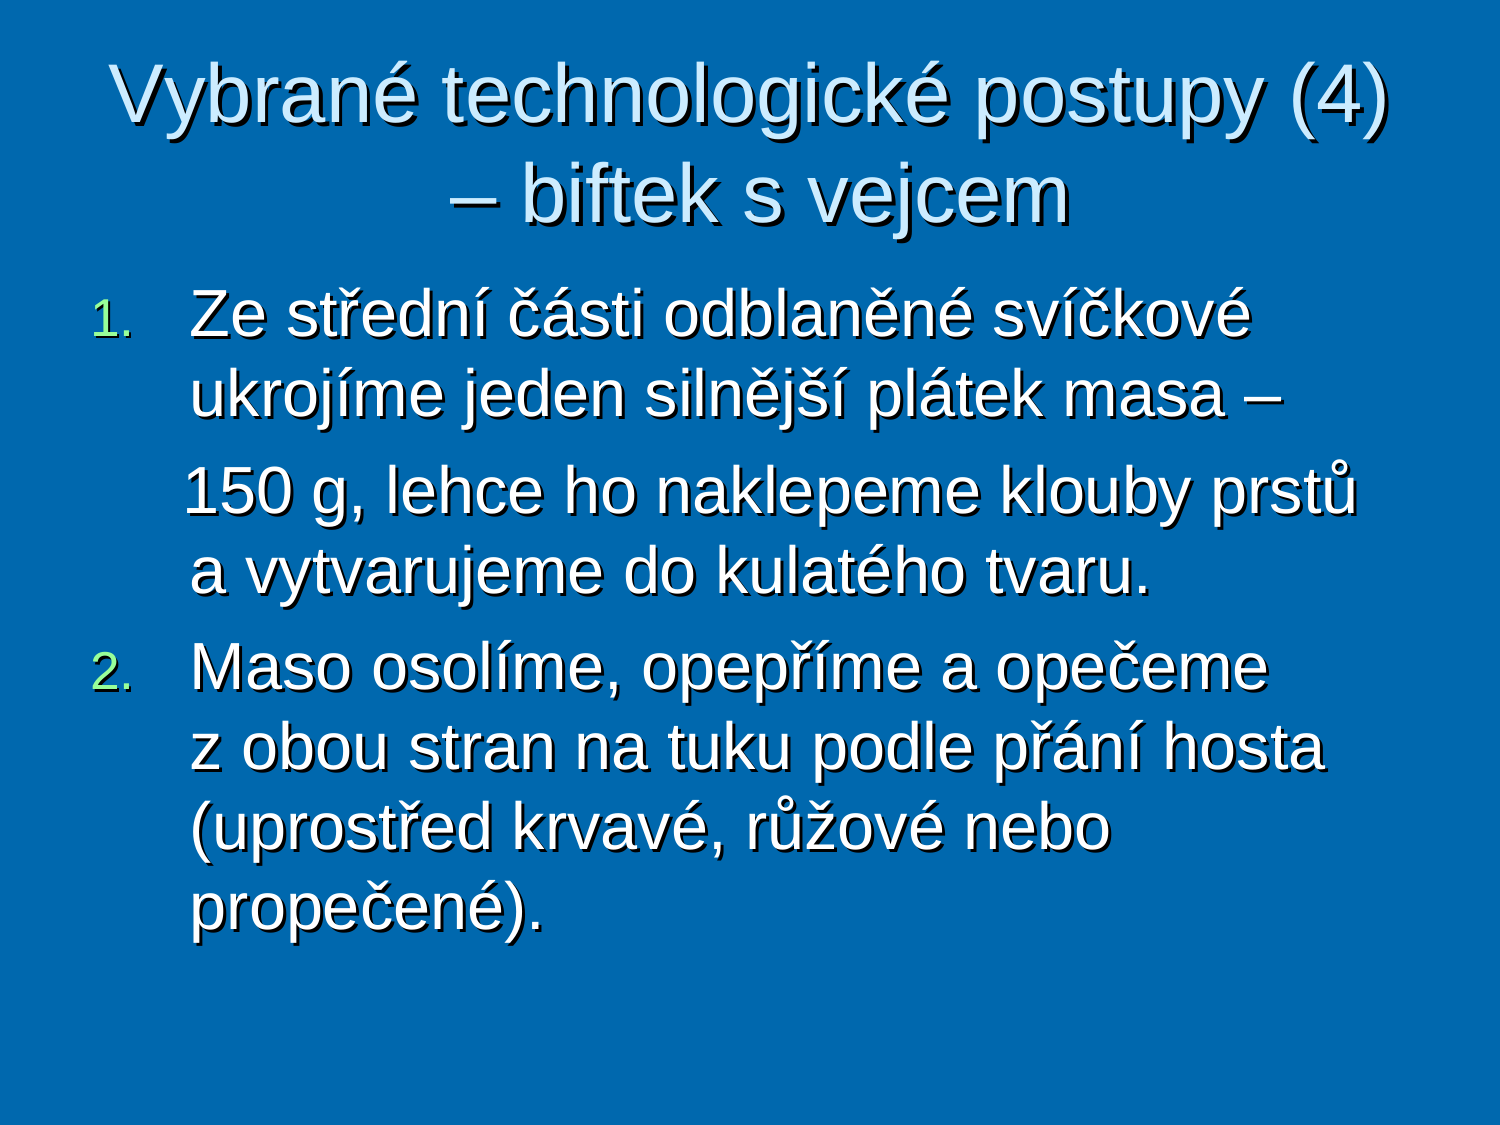

# Vybrané technologické postupy (4) – biftek s vejcem
Ze střední části odblaněné svíčkové ukrojíme jeden silnější plátek masa –
 150 g, lehce ho naklepeme klouby prstů a vytvarujeme do kulatého tvaru.
Maso osolíme, opepříme a opečeme z obou stran na tuku podle přání hosta (uprostřed krvavé, růžové nebo propečené).